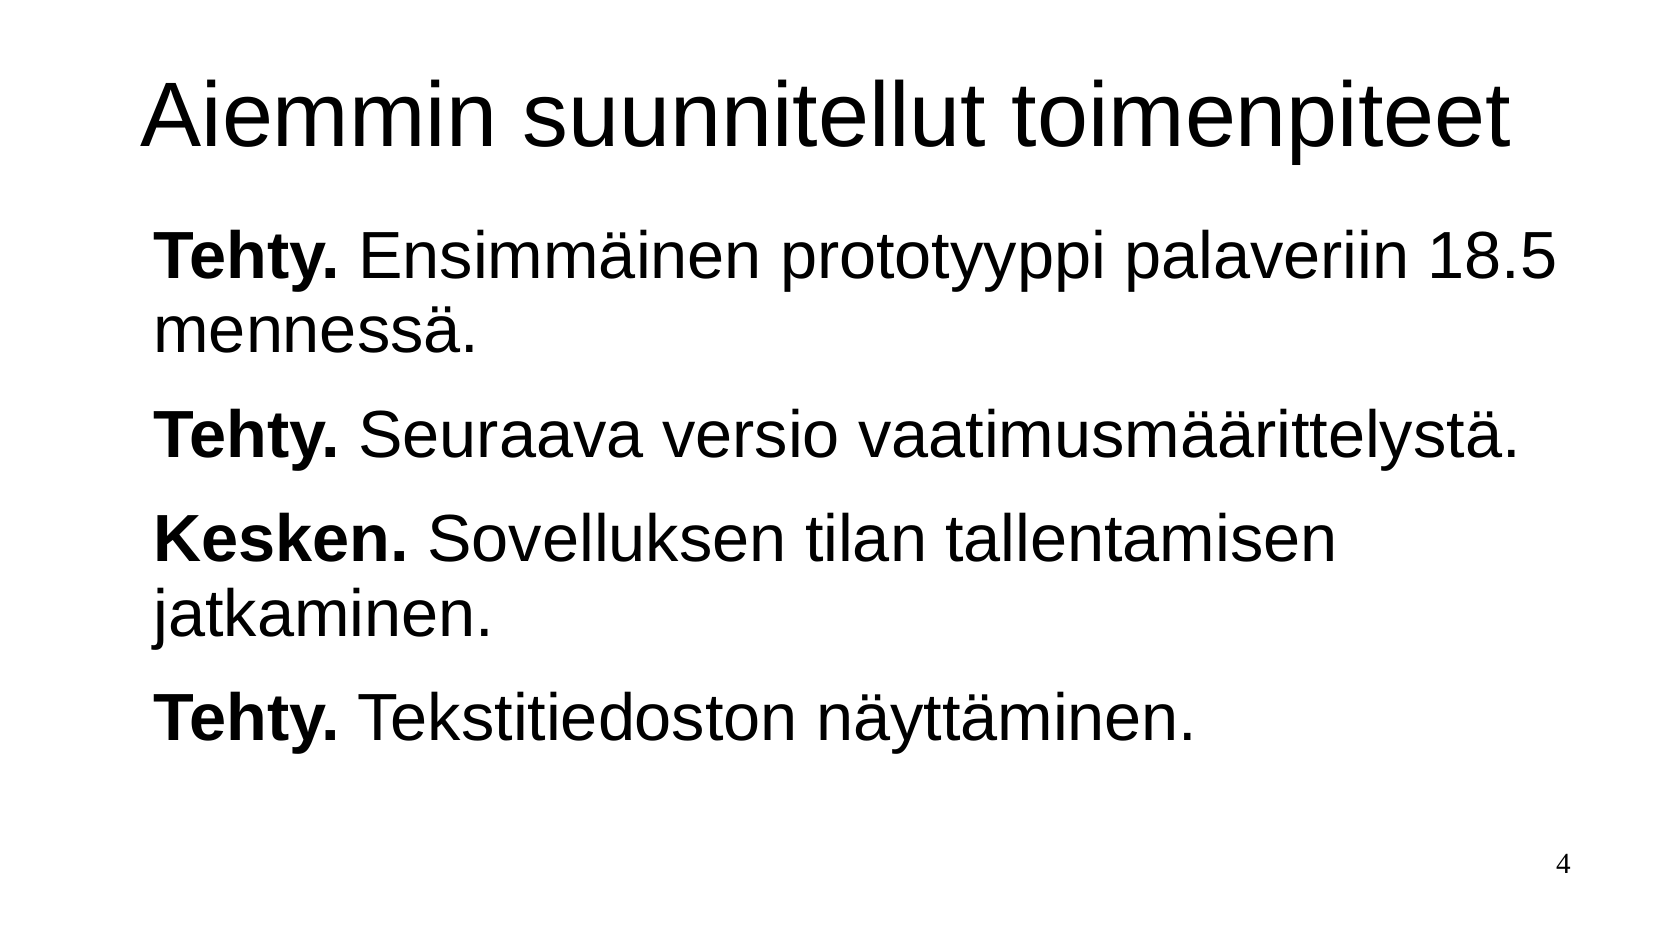

# Aiemmin suunnitellut toimenpiteet
Tehty. Ensimmäinen prototyyppi palaveriin 18.5 mennessä.
Tehty. Seuraava versio vaatimusmäärittelystä.
Kesken. Sovelluksen tilan tallentamisen jatkaminen.
Tehty. Tekstitiedoston näyttäminen.
4